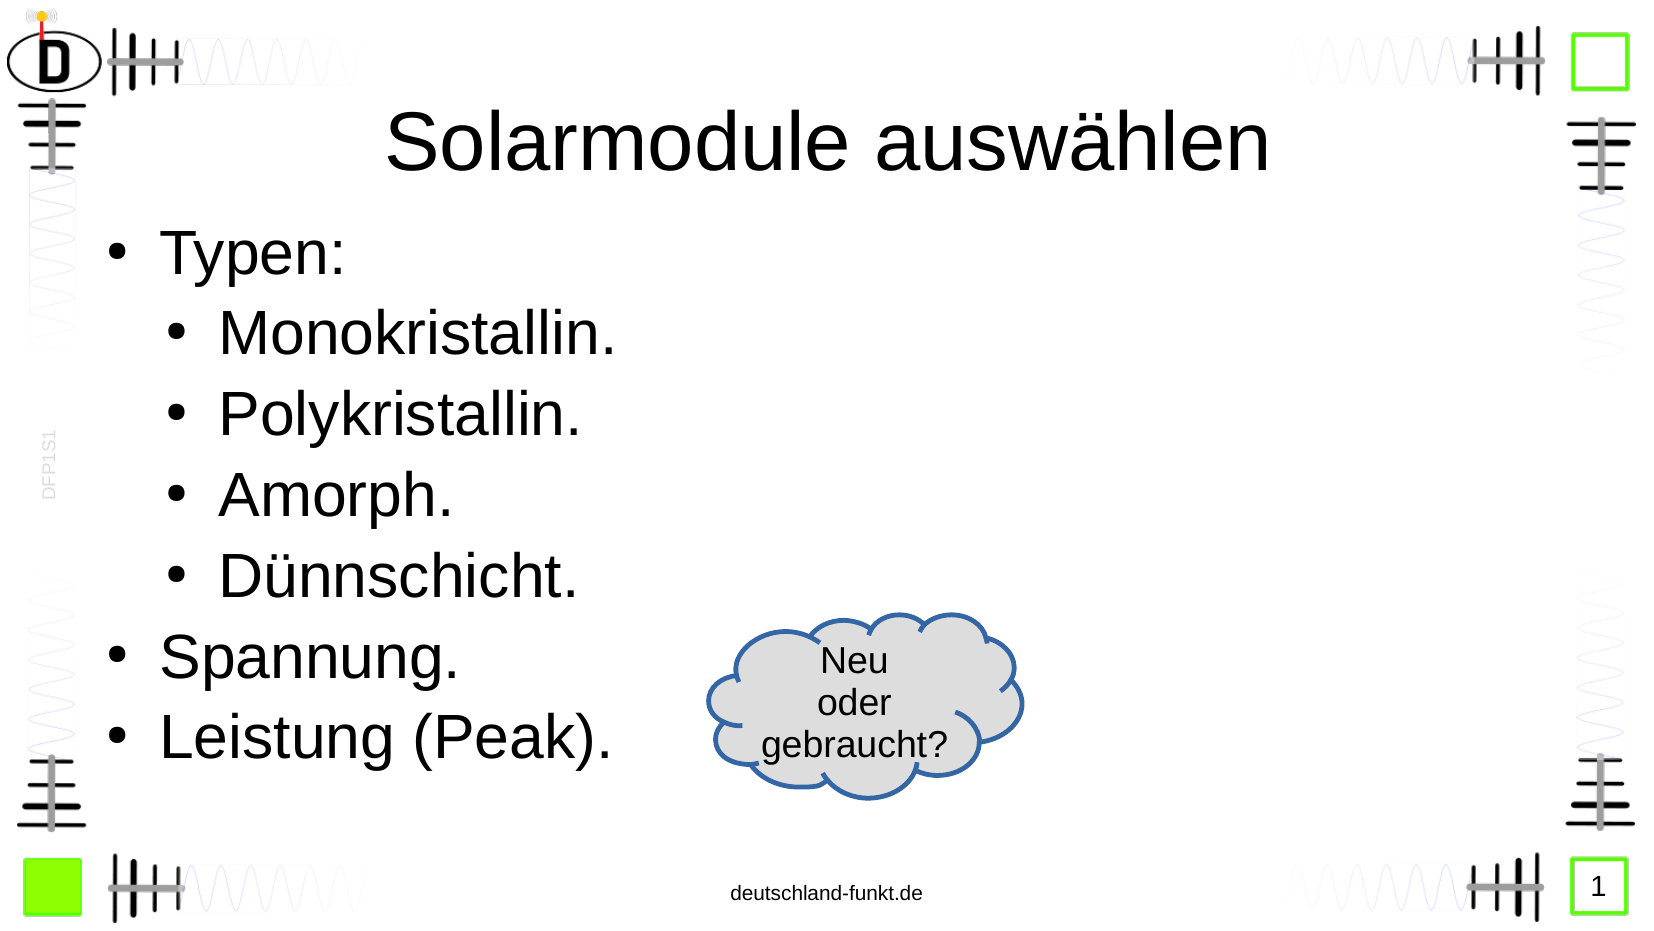

# Solarmodule auswählen
Typen:
Monokristallin.
Polykristallin.
Amorph.
Dünnschicht.
Spannung.
Leistung (Peak).
DFP1S1
Neu
oder
gebraucht?